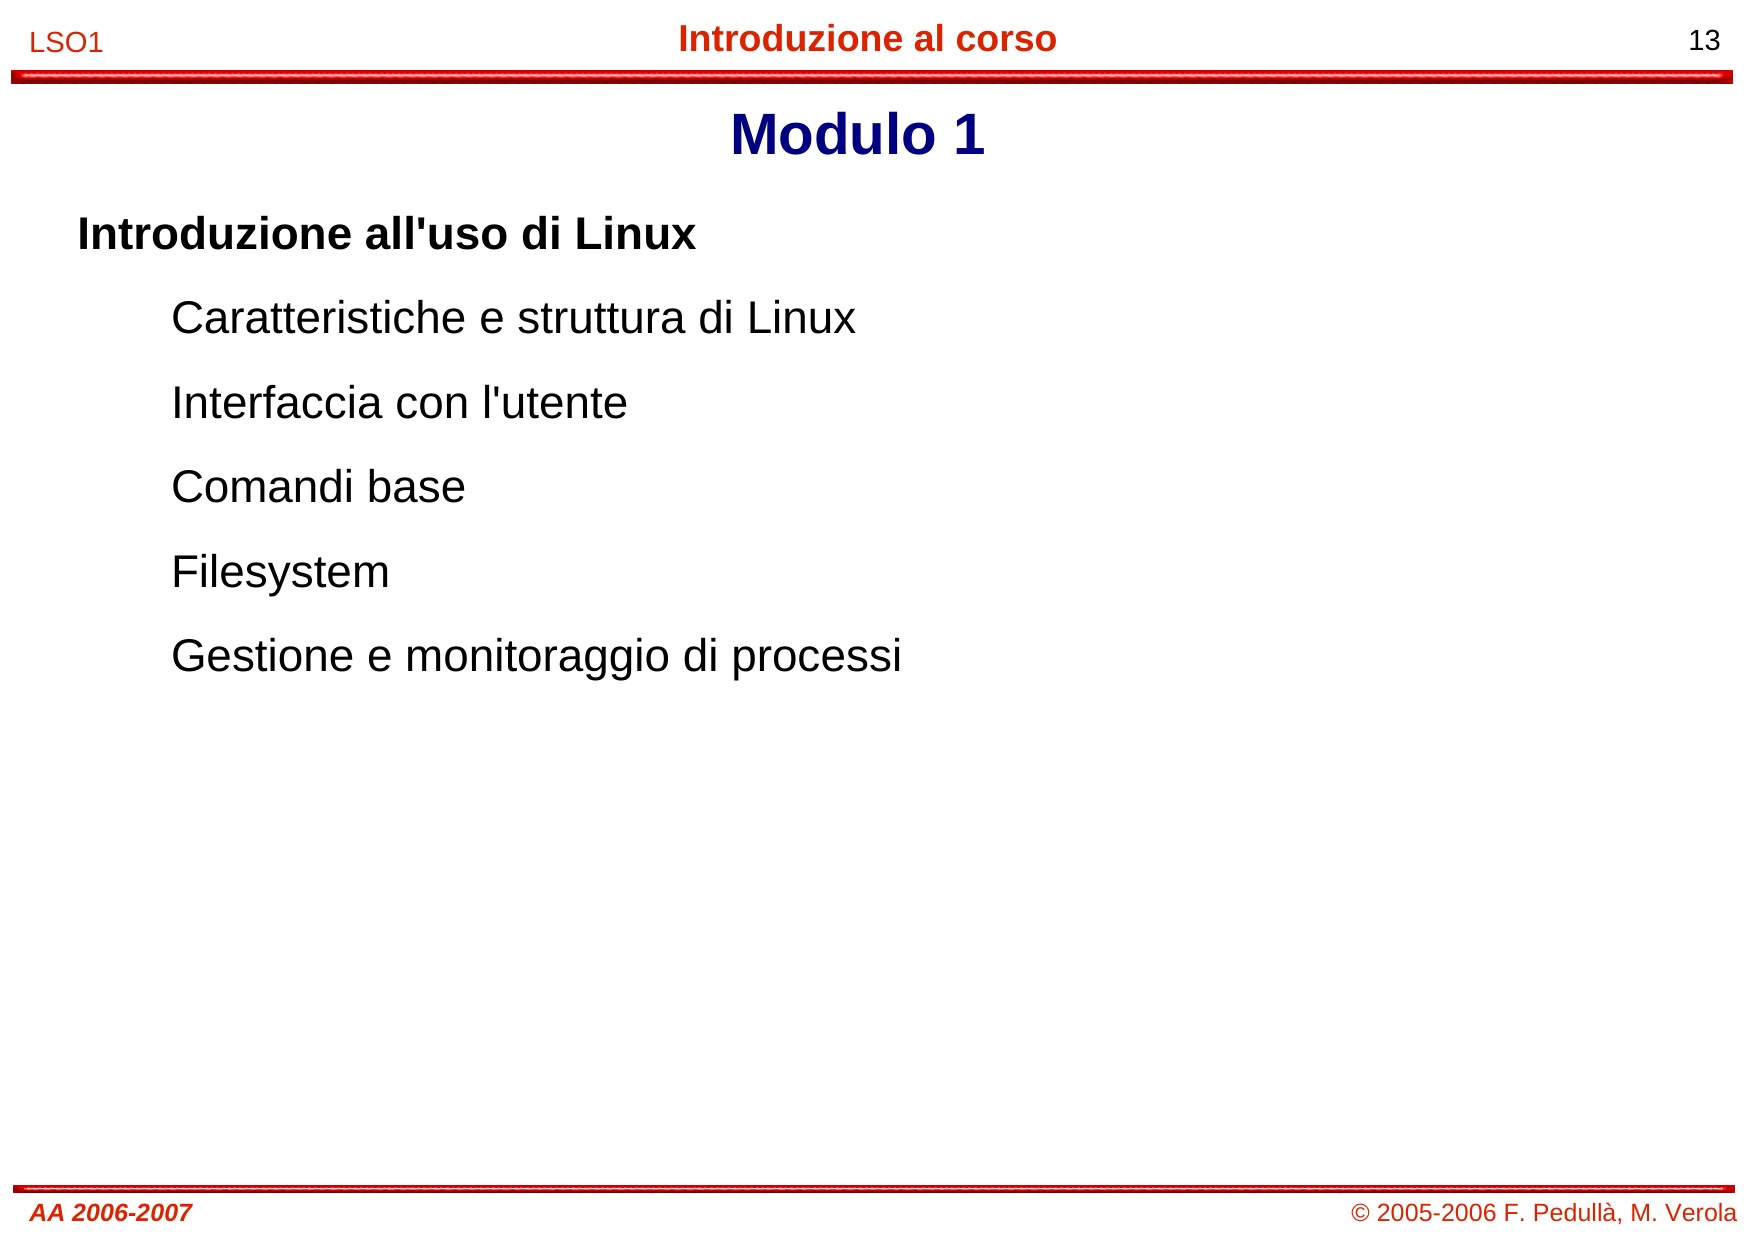

Modulo 1
# Introduzione all'uso di Linux
Caratteristiche e struttura di Linux
Interfaccia con l'utente
Comandi base
Filesystem
Gestione e monitoraggio di processi